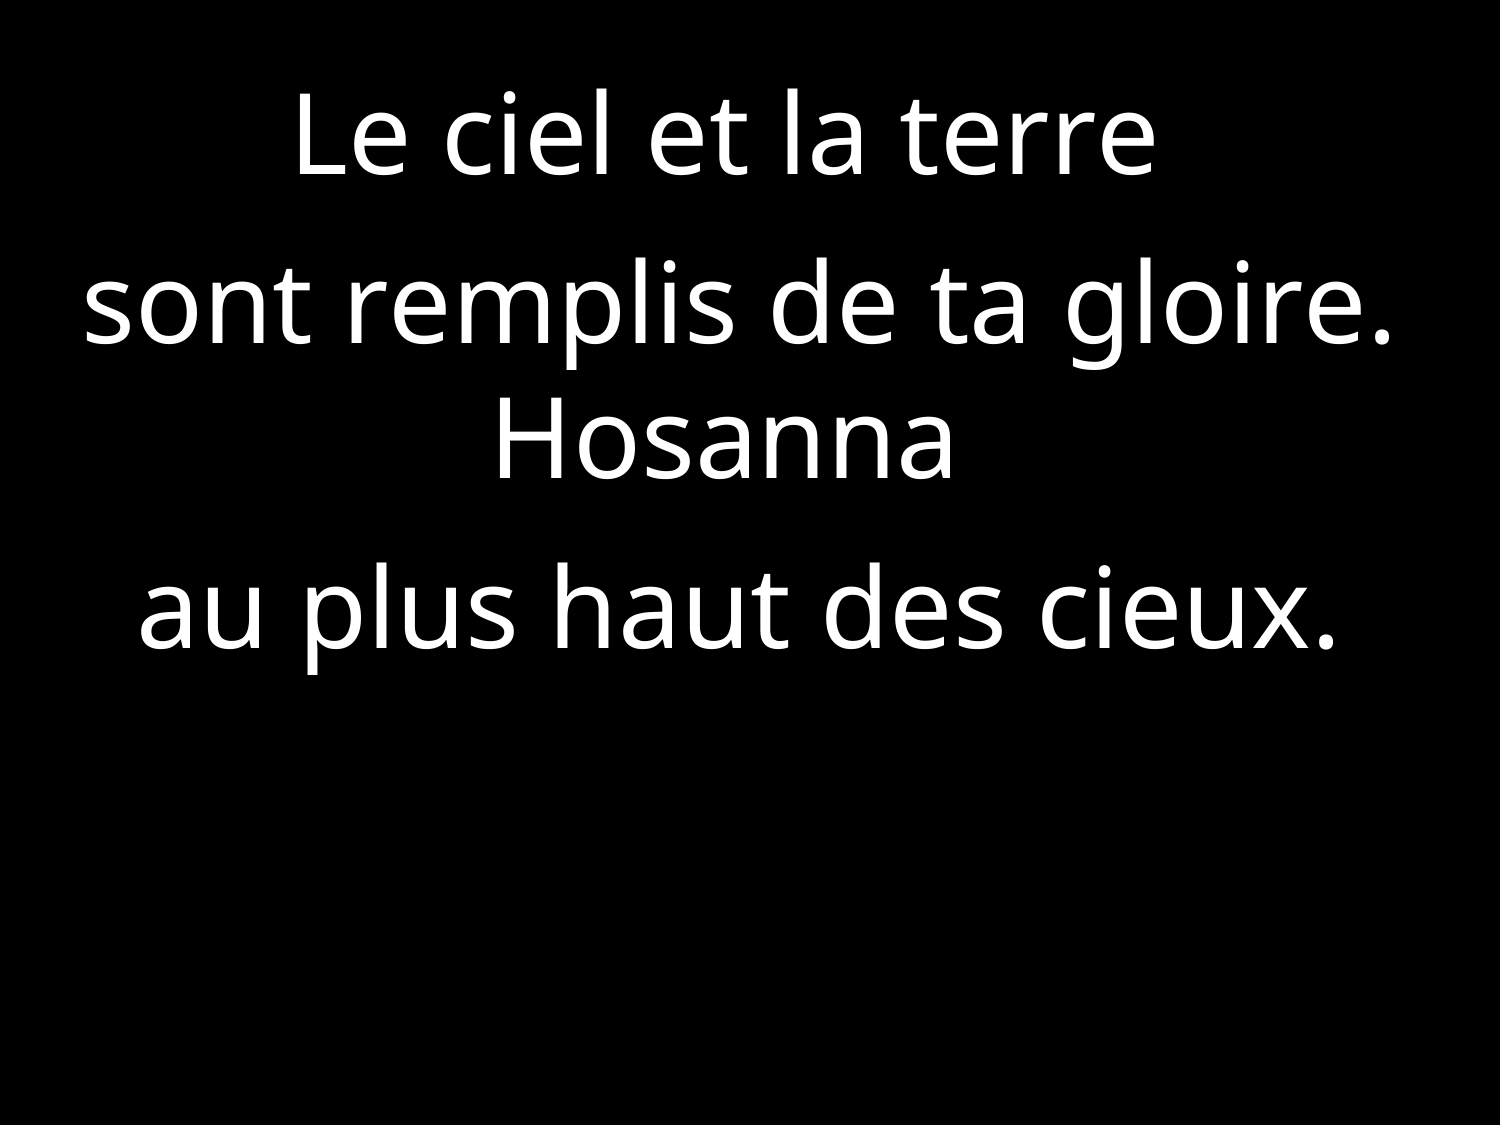

# Le ciel et la terre
sont remplis de ta gloire.
Hosanna
au plus haut des cieux.